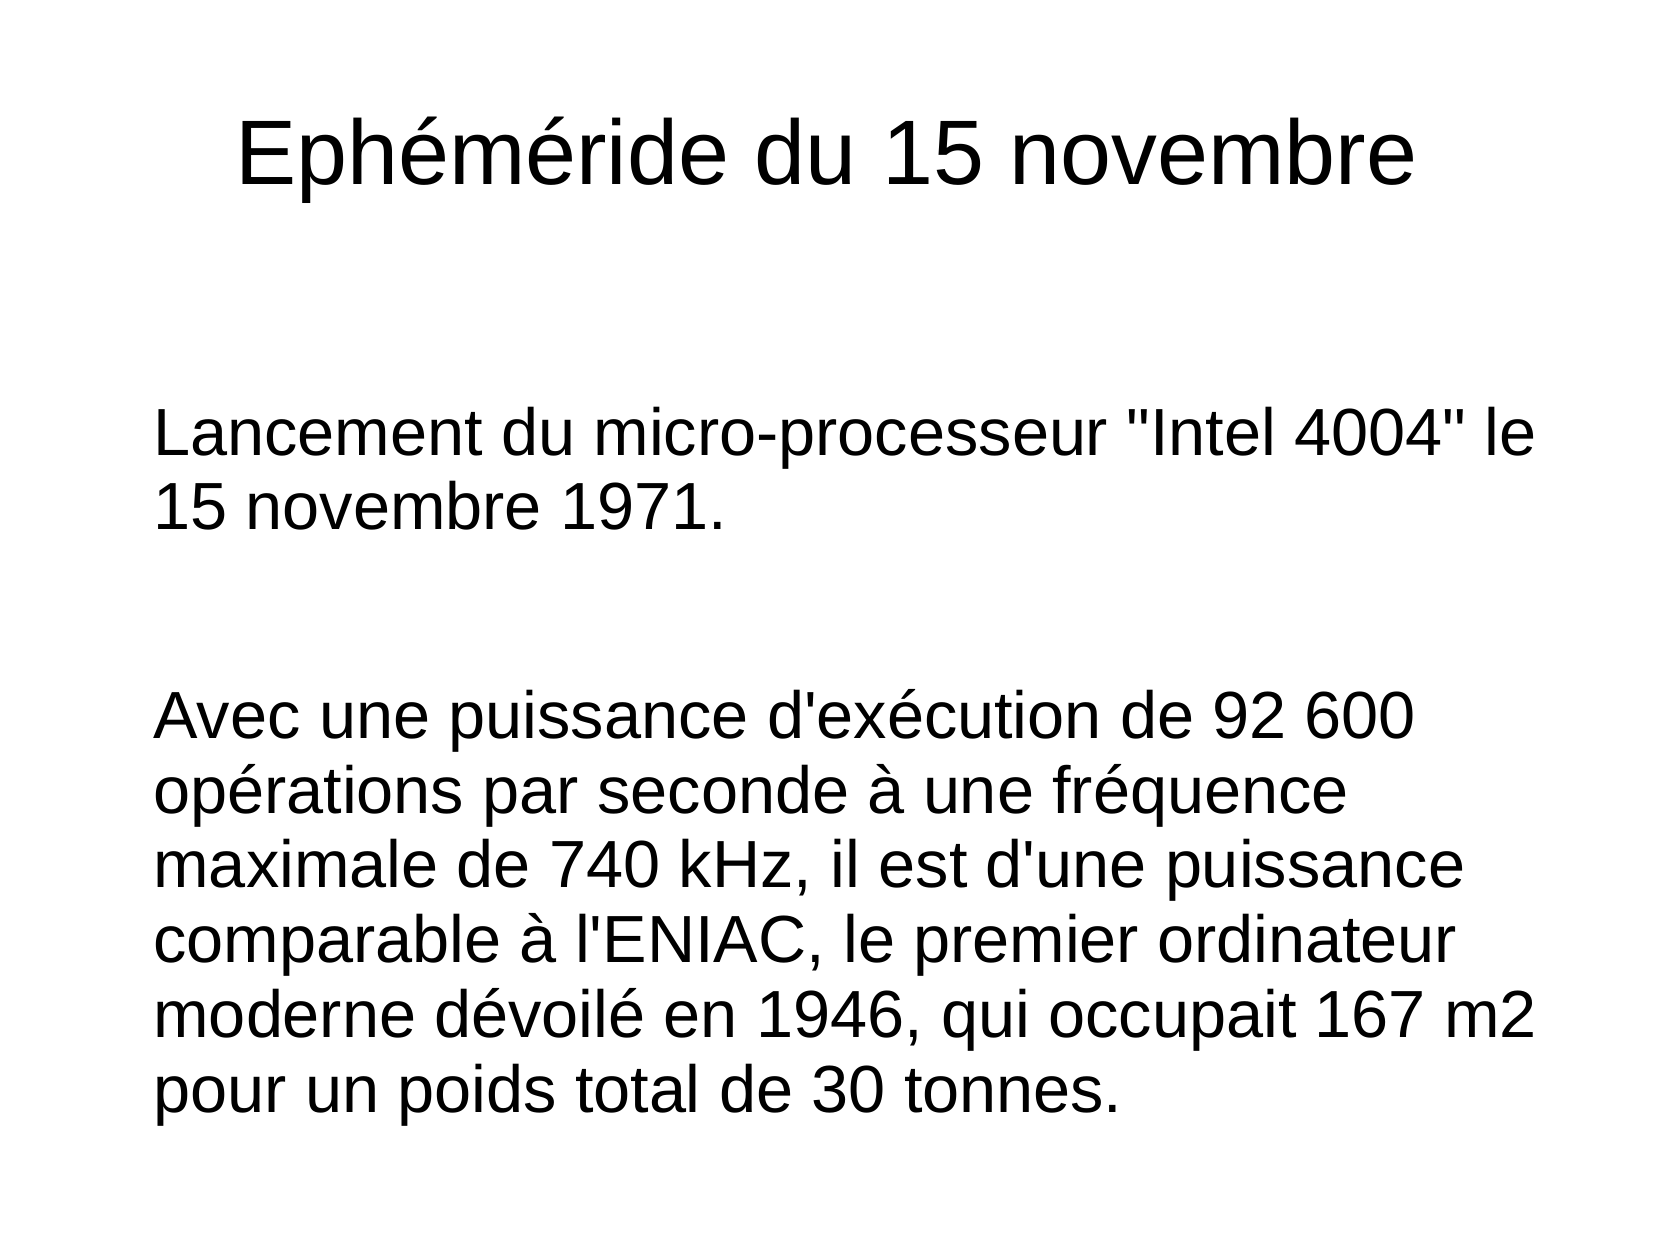

# Ephéméride du 15 novembre
Lancement du micro-processeur "Intel 4004" le 15 novembre 1971.
Avec une puissance d'exécution de 92 600 opérations par seconde à une fréquence maximale de 740 kHz, il est d'une puissance comparable à l'ENIAC, le premier ordinateur moderne dévoilé en 1946, qui occupait 167 m2 pour un poids total de 30 tonnes.